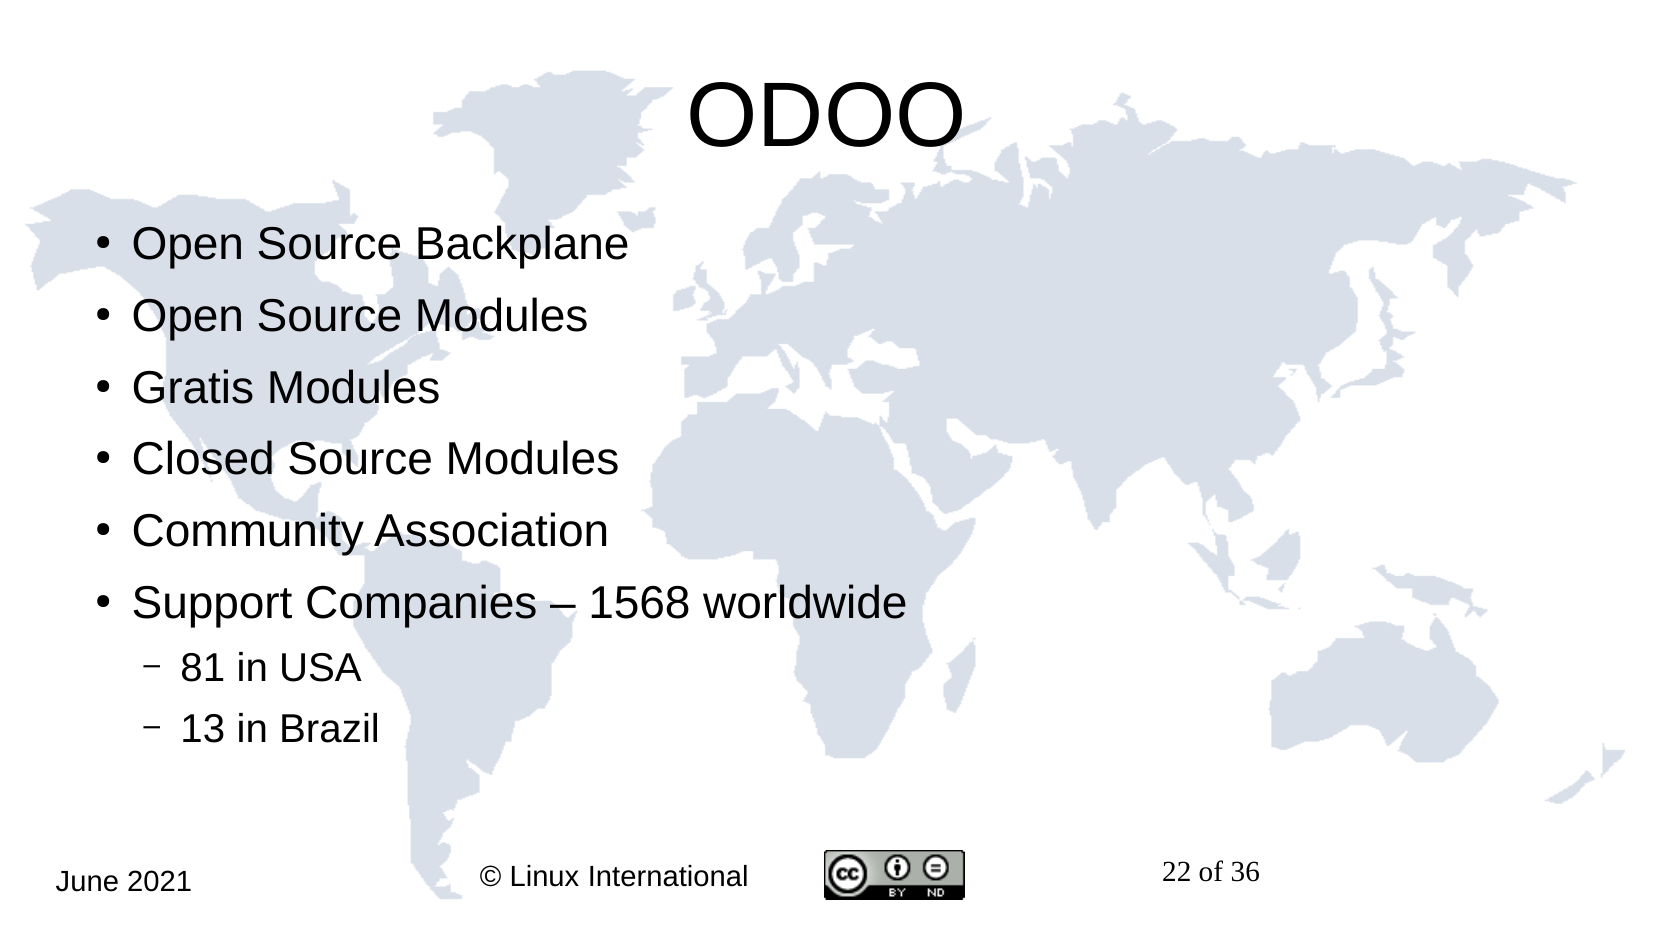

# ODOO
Open Source Backplane
Open Source Modules
Gratis Modules
Closed Source Modules
Community Association
Support Companies – 1568 worldwide
81 in USA
13 in Brazil
22